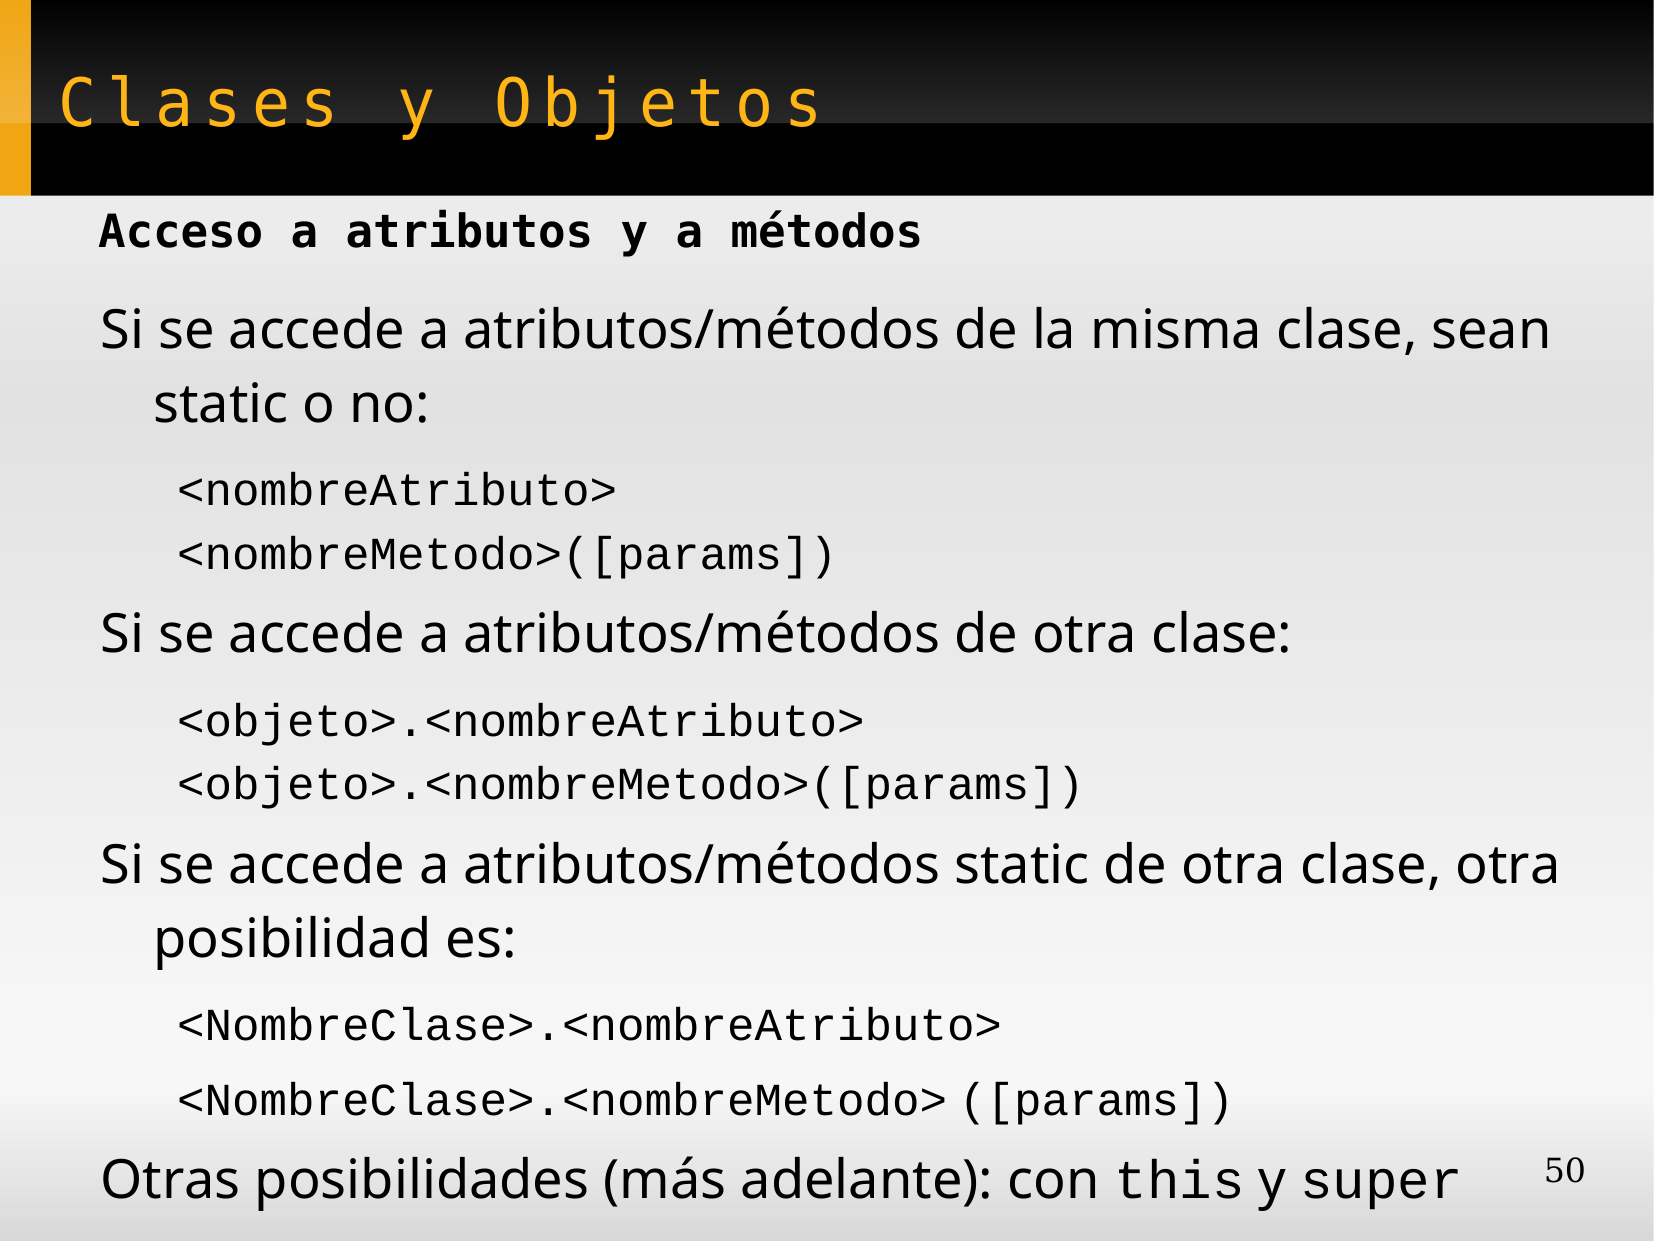

# Clases y Objetos
Acceso a atributos y a métodos
Si se accede a atributos/métodos de la misma clase, sean static o no:
<nombreAtributo>
<nombreMetodo>([params])
Si se accede a atributos/métodos de otra clase:
<objeto>.<nombreAtributo>
<objeto>.<nombreMetodo>([params])
Si se accede a atributos/métodos static de otra clase, otra posibilidad es:
<NombreClase>.<nombreAtributo>
<NombreClase>.<nombreMetodo> ([params])
Otras posibilidades (más adelante): con this y super
50